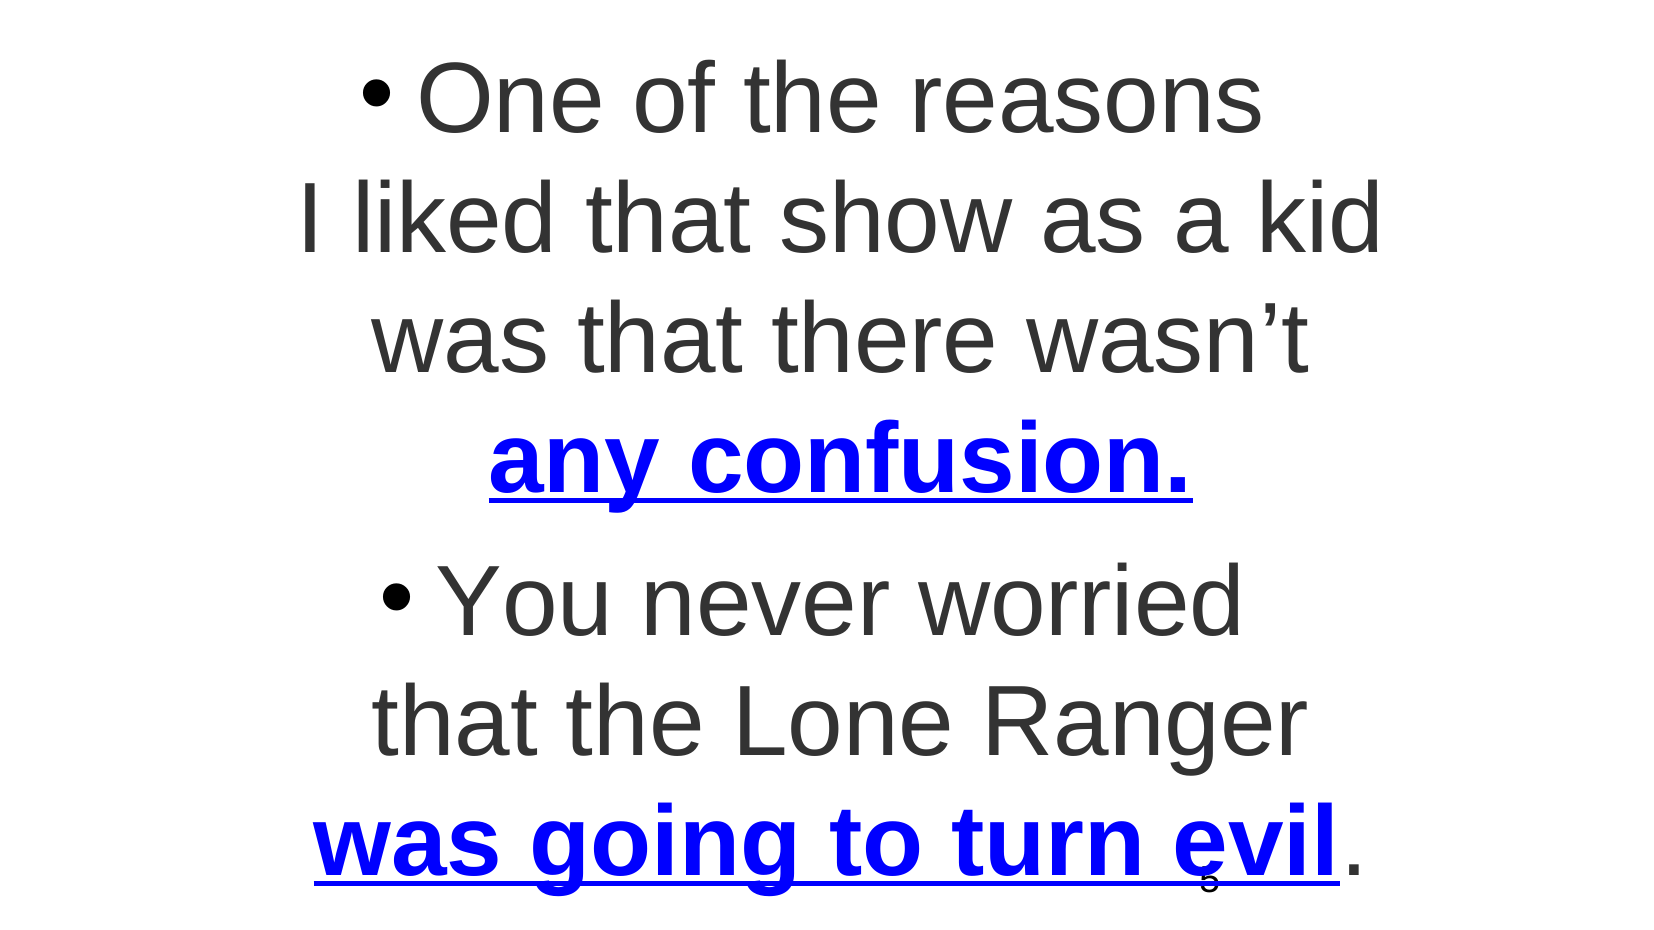

# One of the reasons I liked that show as a kid was that there wasn’t any confusion.
You never worried
that the Lone Ranger
was going to turn evil.
5